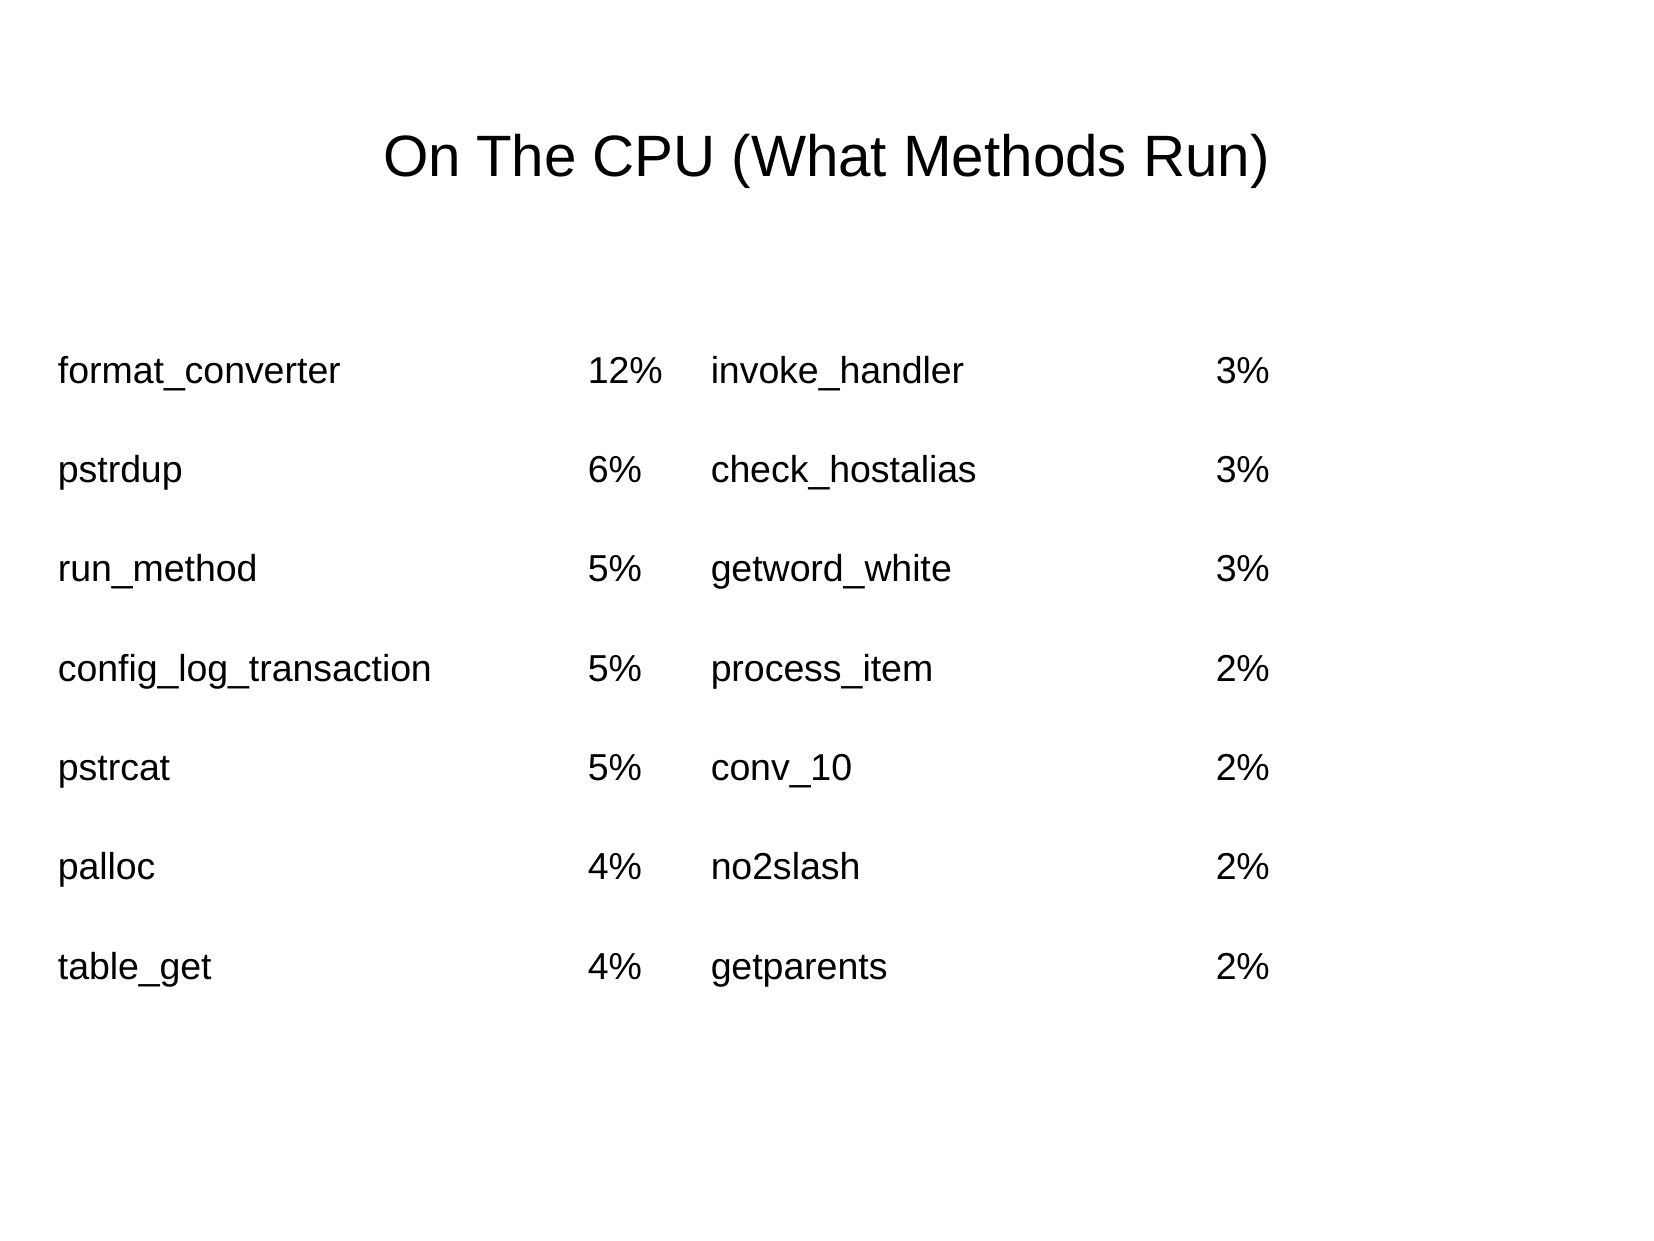

On The CPU (What Methods Run)
| format\_converter | 12% | invoke\_handler | 3% |
| --- | --- | --- | --- |
| pstrdup | 6% | check\_hostalias | 3% |
| run\_method | 5% | getword\_white | 3% |
| config\_log\_transaction | 5% | process\_item | 2% |
| pstrcat | 5% | conv\_10 | 2% |
| palloc | 4% | no2slash | 2% |
| table\_get | 4% | getparents | 2% |